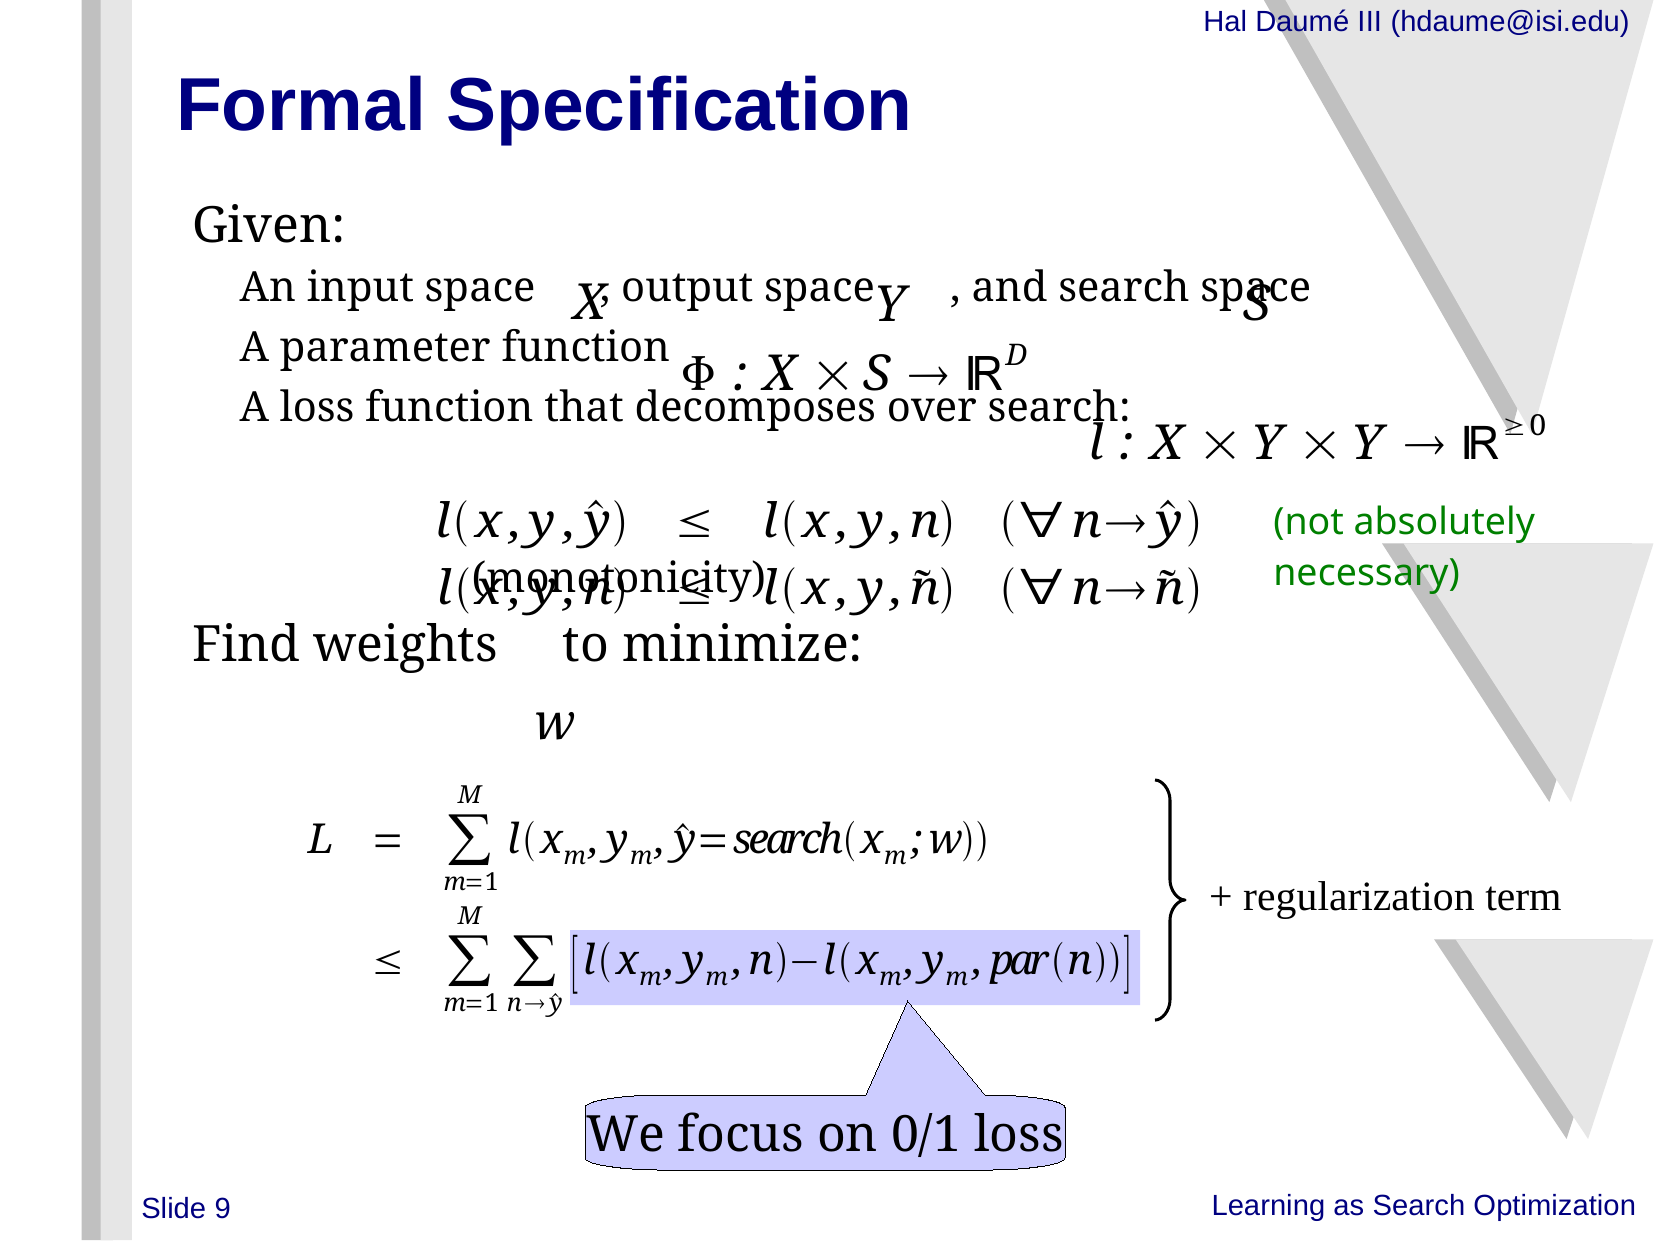

# Formal Specification
Given:
An input space , output space , and search space
A parameter function
A loss function that decomposes over search:
 (monotonicity)
Find weights to minimize:
(not absolutely necessary)
+ regularization term
We focus on 0/1 loss